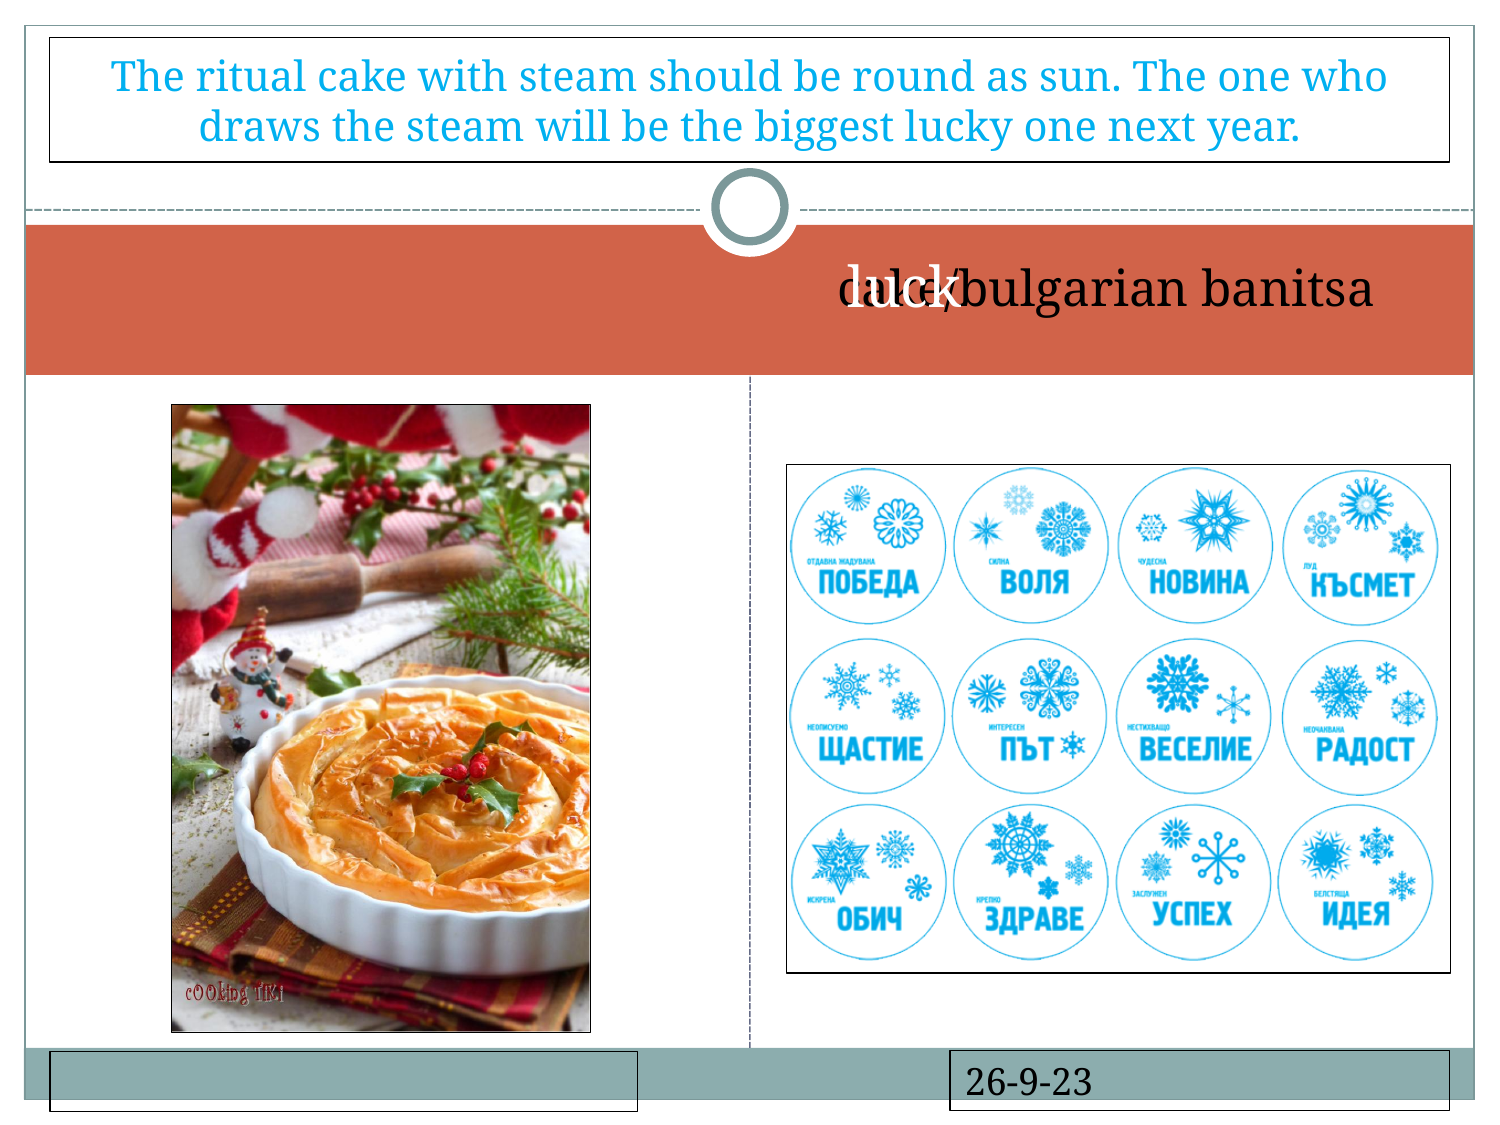

The ritual cake with steam should be round as sun. The one who draws the steam will be the biggest lucky one next year.
luck
# cake/bulgarian banitsa
26-8-21